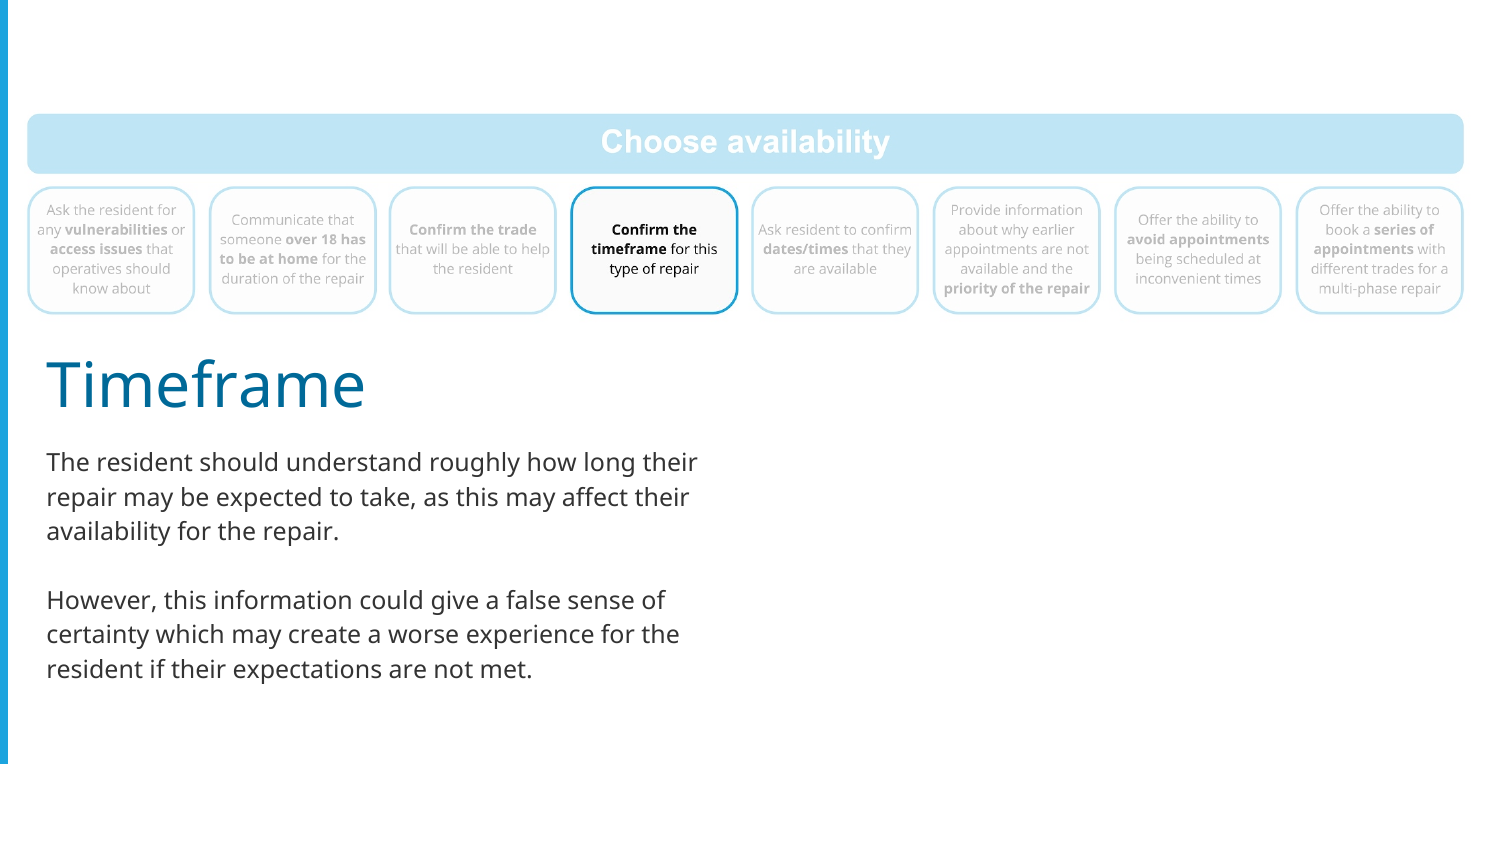

Timeframe
The resident should understand roughly how long their repair may be expected to take, as this may affect their availability for the repair.
However, this information could give a false sense of certainty which may create a worse experience for the resident if their expectations are not met.